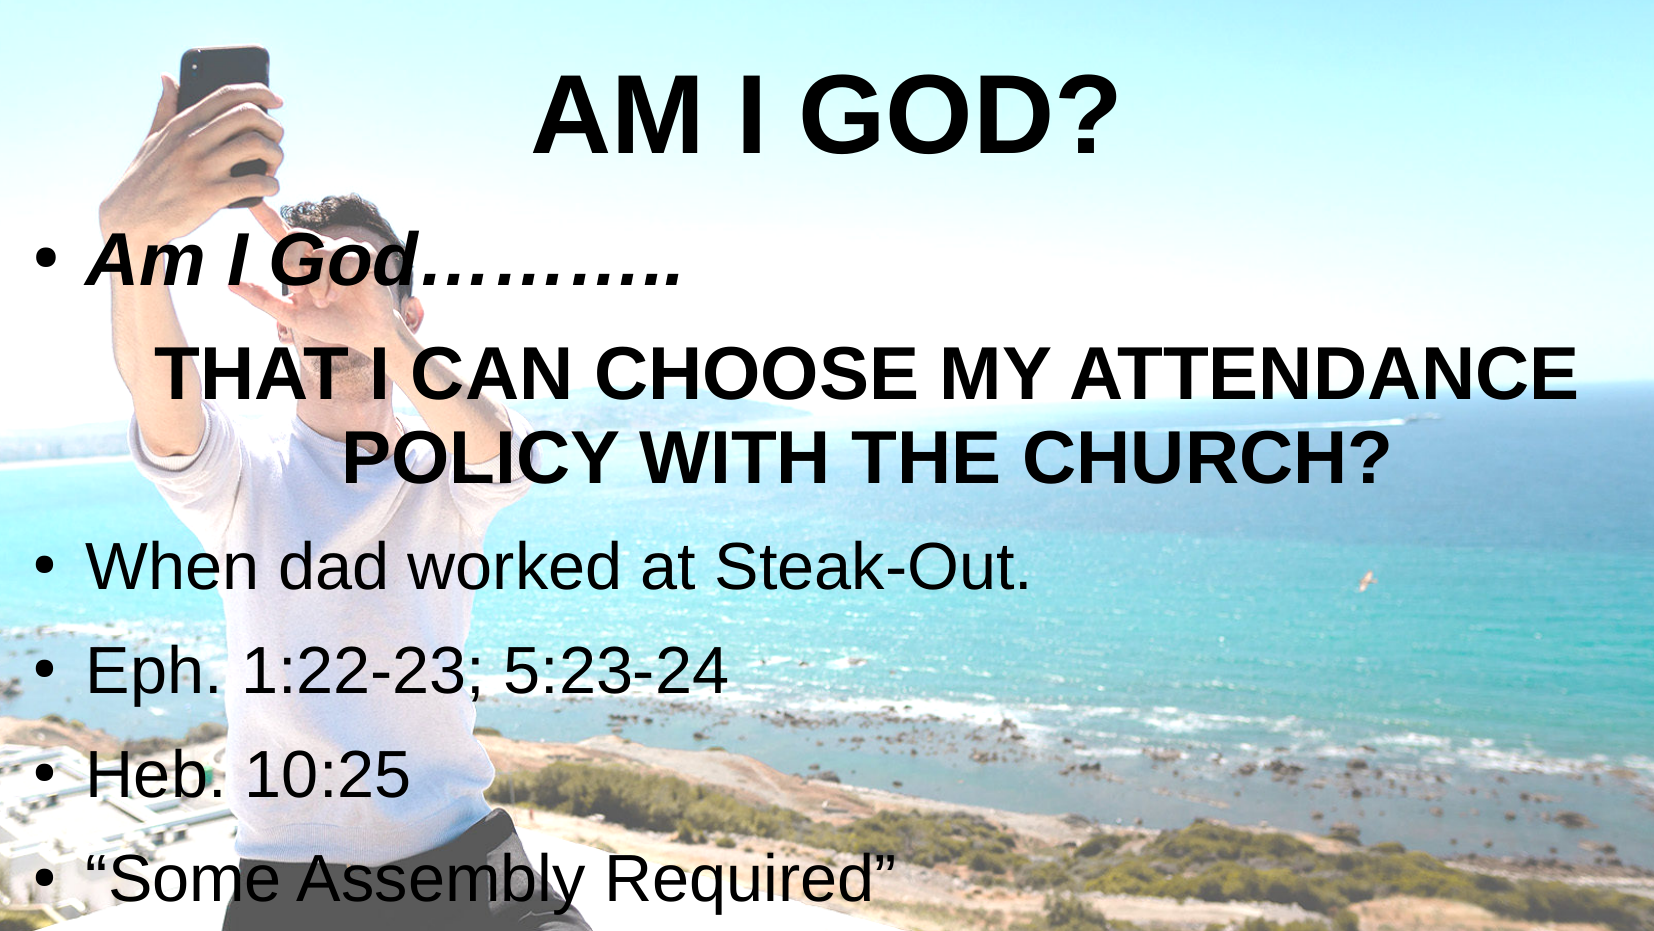

# AM I GOD?
Am I God………..
THAT I CAN CHOOSE MY ATTENDANCE POLICY WITH THE CHURCH?
When dad worked at Steak-Out.
Eph. 1:22-23; 5:23-24
Heb. 10:25
“Some Assembly Required”